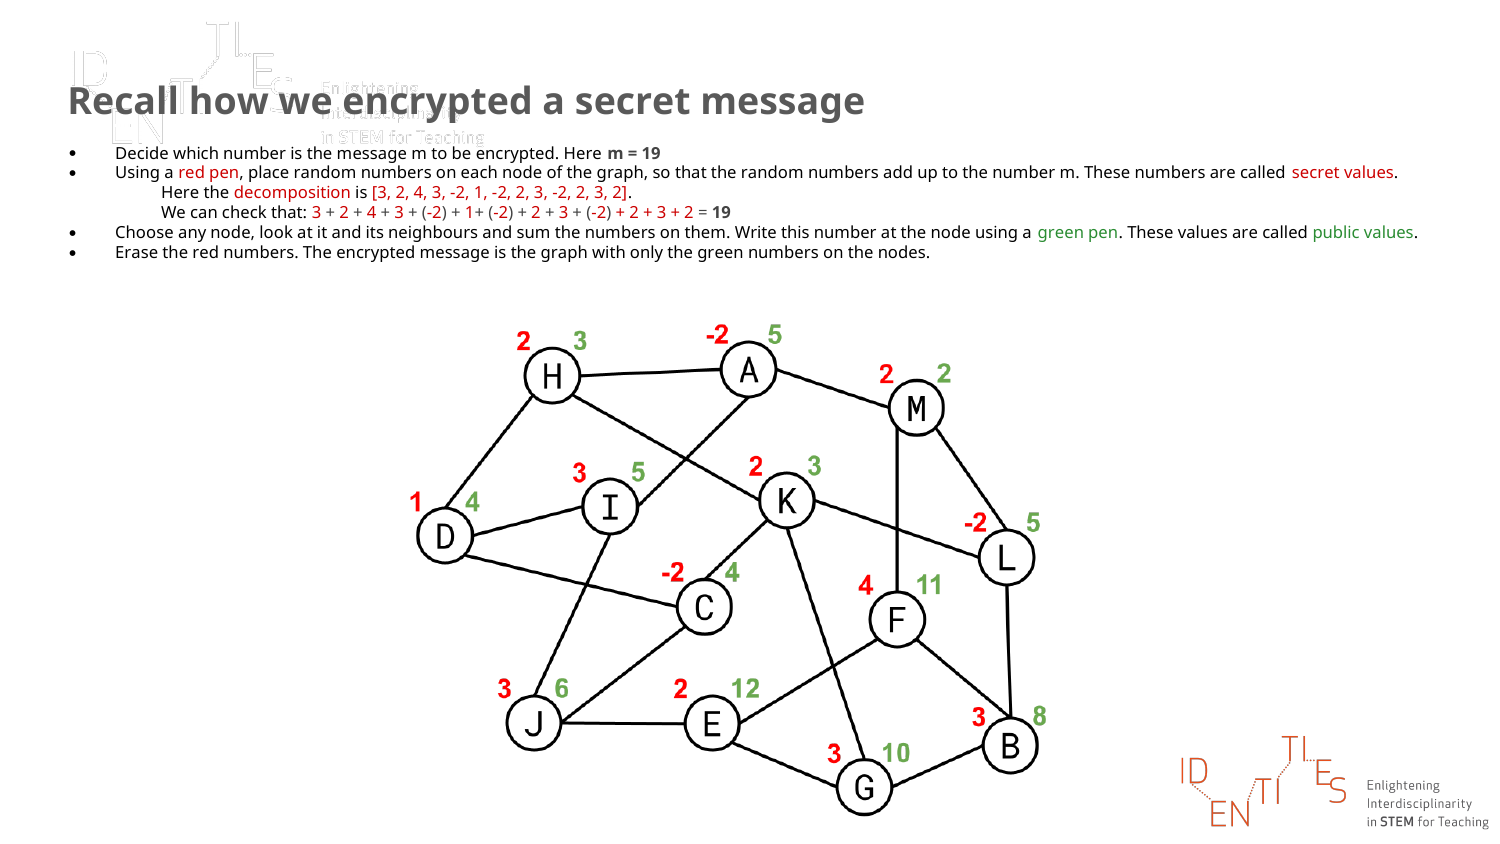

Recall how we encrypted a secret message
Decide which number is the message m to be encrypted. Here m = 19
Using a red pen, place random numbers on each node of the graph, so that the random numbers add up to the number m. These numbers are called secret values.
Here the decomposition is [3, 2, 4, 3, -2, 1, -2, 2, 3, -2, 2, 3, 2].
We can check that: 3 + 2 + 4 + 3 + (-2) + 1+ (-2) + 2 + 3 + (-2) + 2 + 3 + 2 = 19
Choose any node, look at it and its neighbours and sum the numbers on them. Write this number at the node using a green pen. These values are called public values.
Erase the red numbers. The encrypted message is the graph with only the green numbers on the nodes.